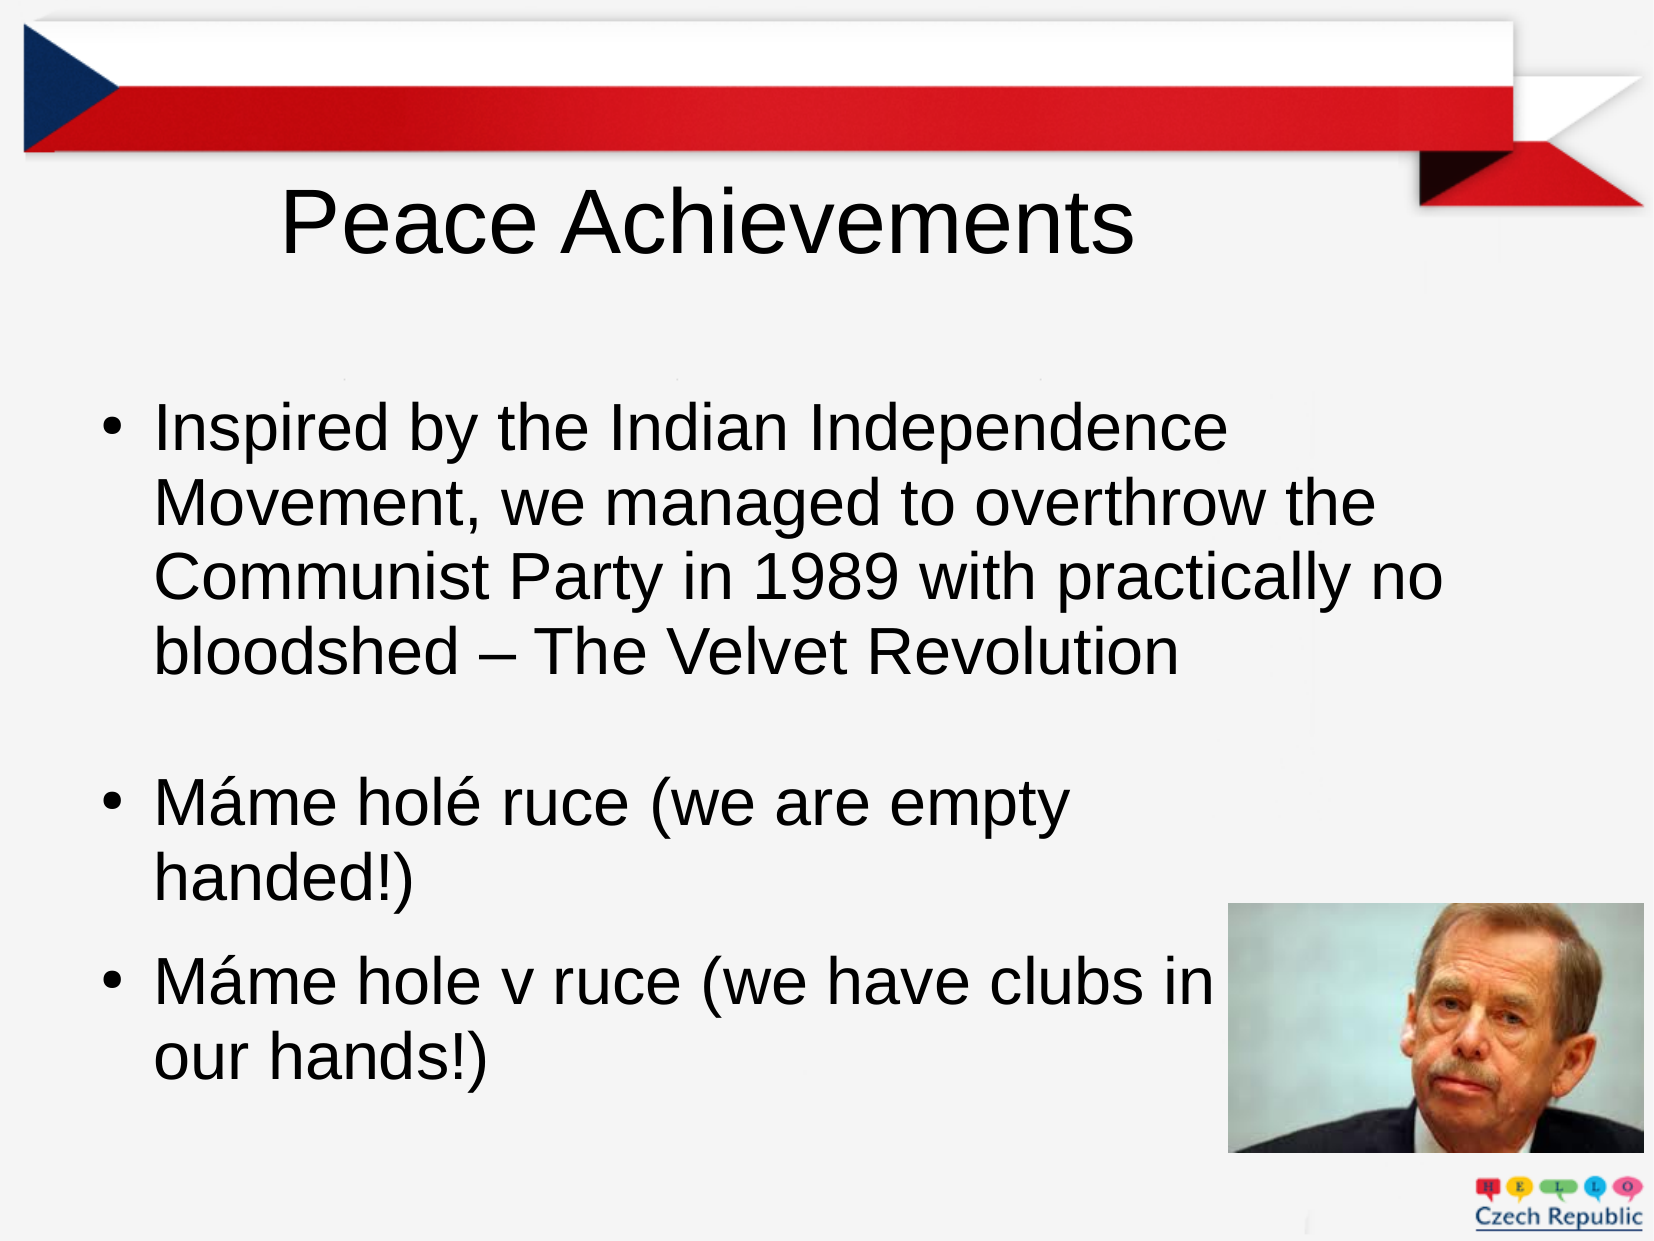

# Peace Achievements
Inspired by the Indian Independence Movement, we managed to overthrow the Communist Party in 1989 with practically no bloodshed – The Velvet Revolution
Máme holé ruce (we are empty handed!)
Máme hole v ruce (we have clubs in our hands!)